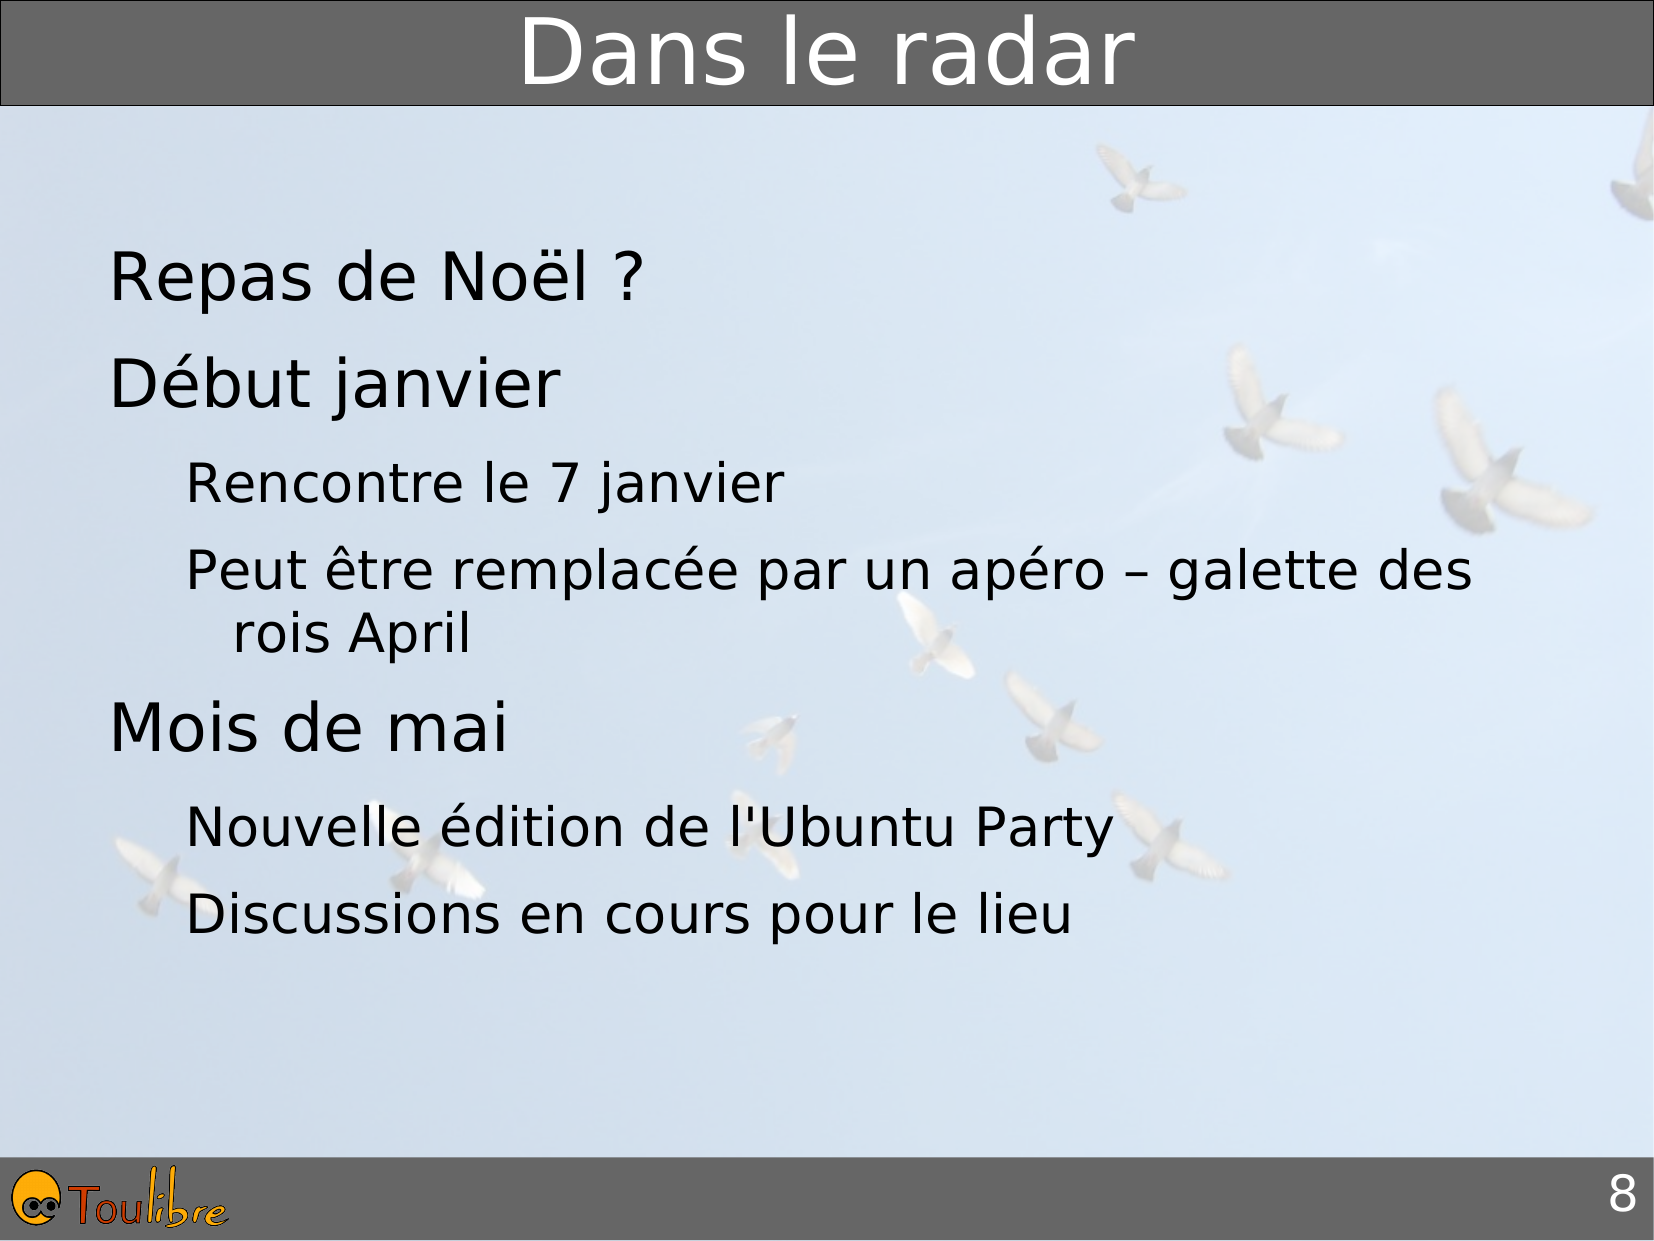

# Dans le radar
Repas de Noël ?
Début janvier
Rencontre le 7 janvier
Peut être remplacée par un apéro – galette des rois April
Mois de mai
Nouvelle édition de l'Ubuntu Party
Discussions en cours pour le lieu